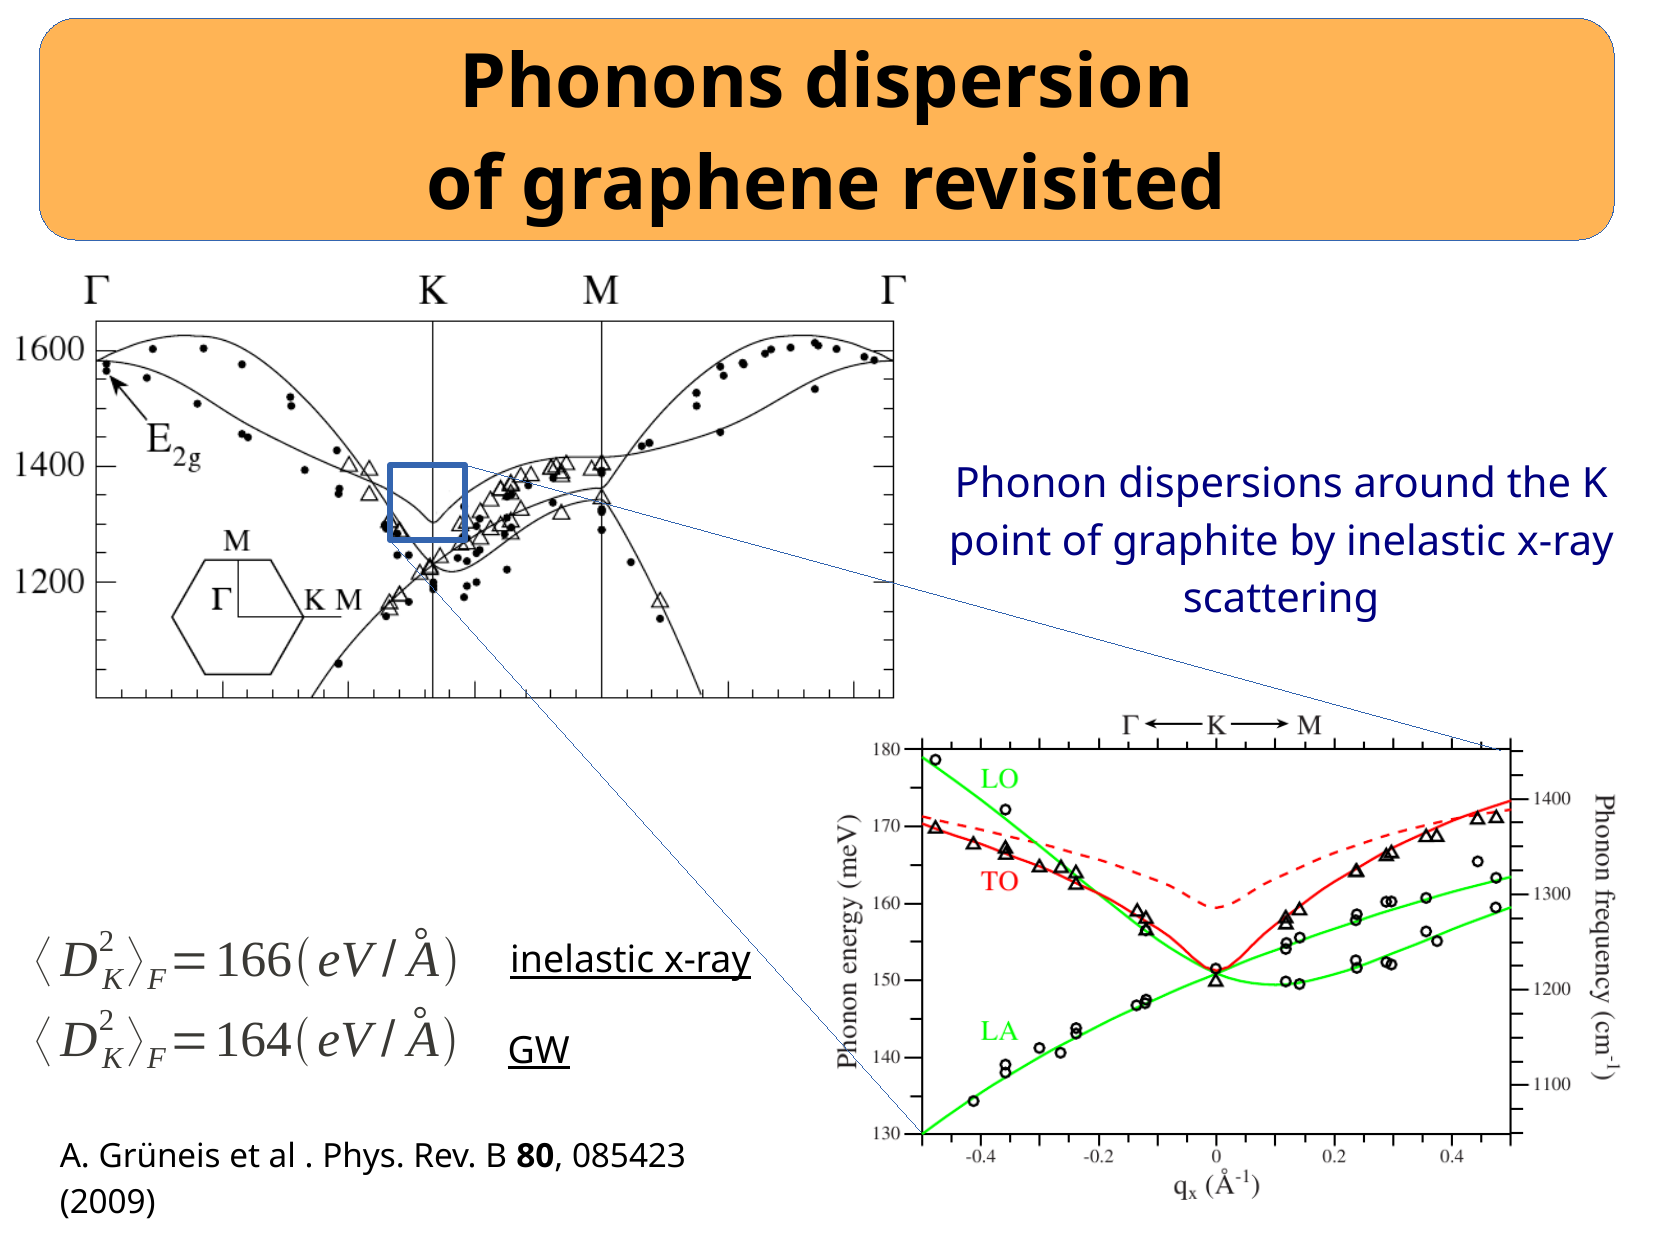

Phonons dispersion
of graphene revisited
Phonon dispersions around the K point of graphite by inelastic x-ray scattering
inelastic x-ray
GW
A. Grüneis et al . Phys. Rev. B 80, 085423 (2009)